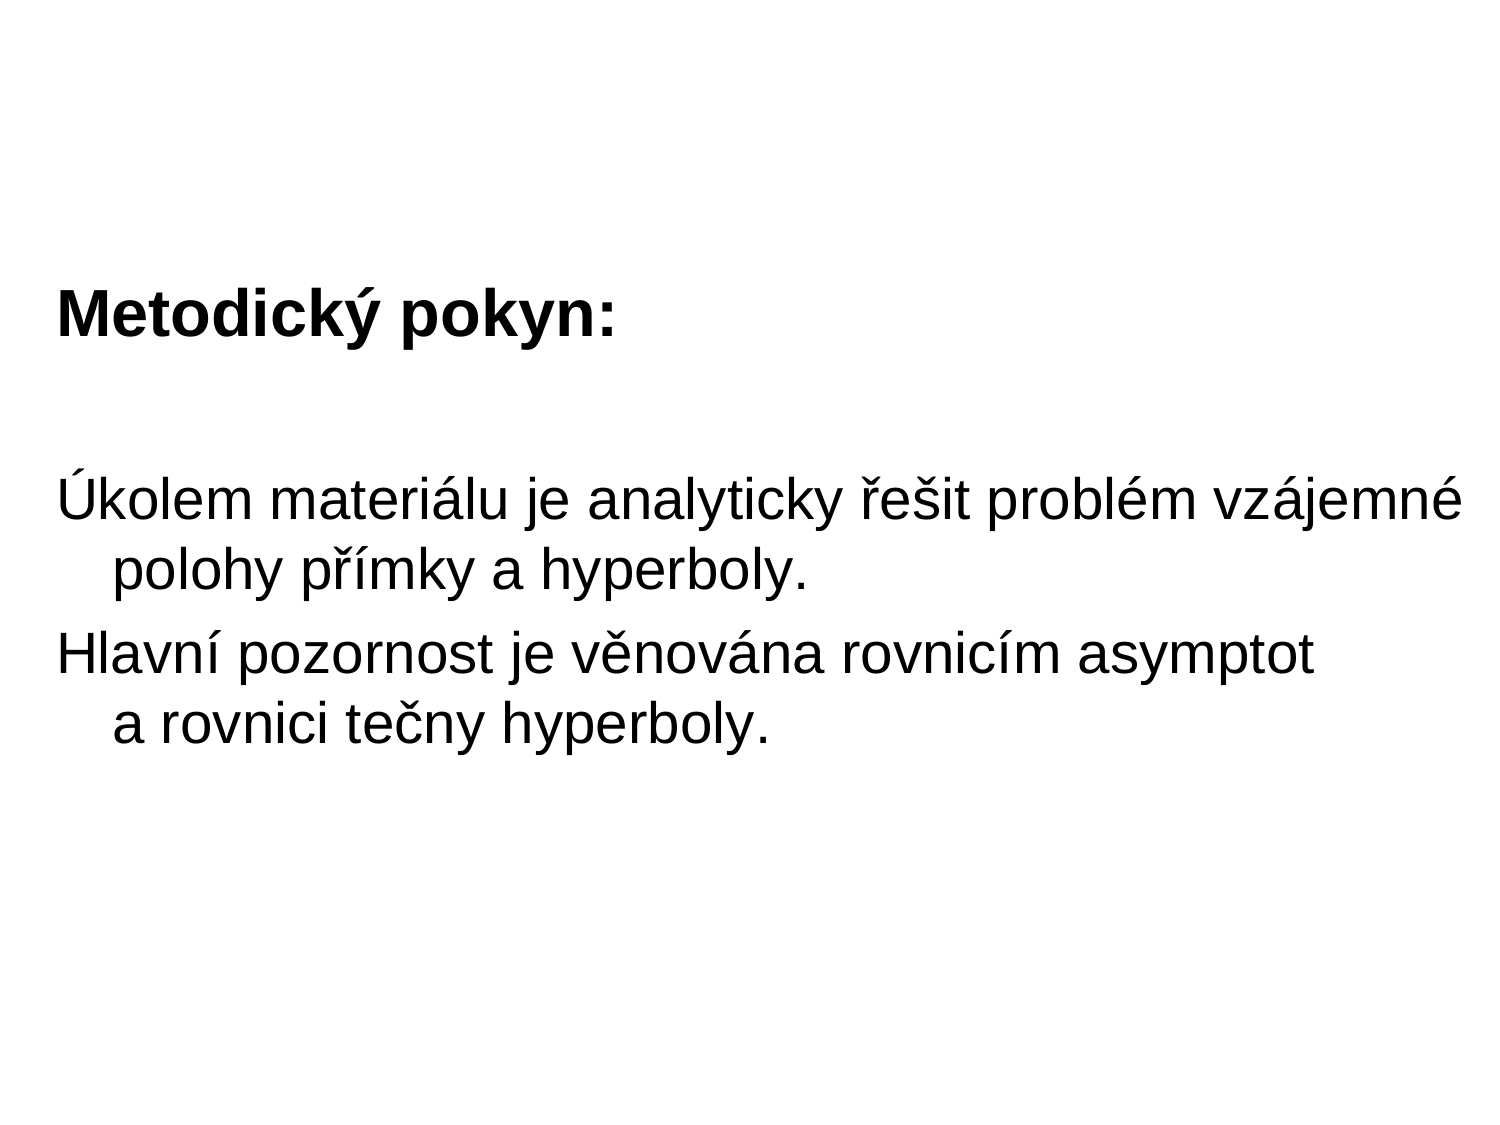

# Metodický pokyn:
Úkolem materiálu je analyticky řešit problém vzájemné polohy přímky a hyperboly.
Hlavní pozornost je věnována rovnicím asymptot
a rovnici tečny hyperboly.